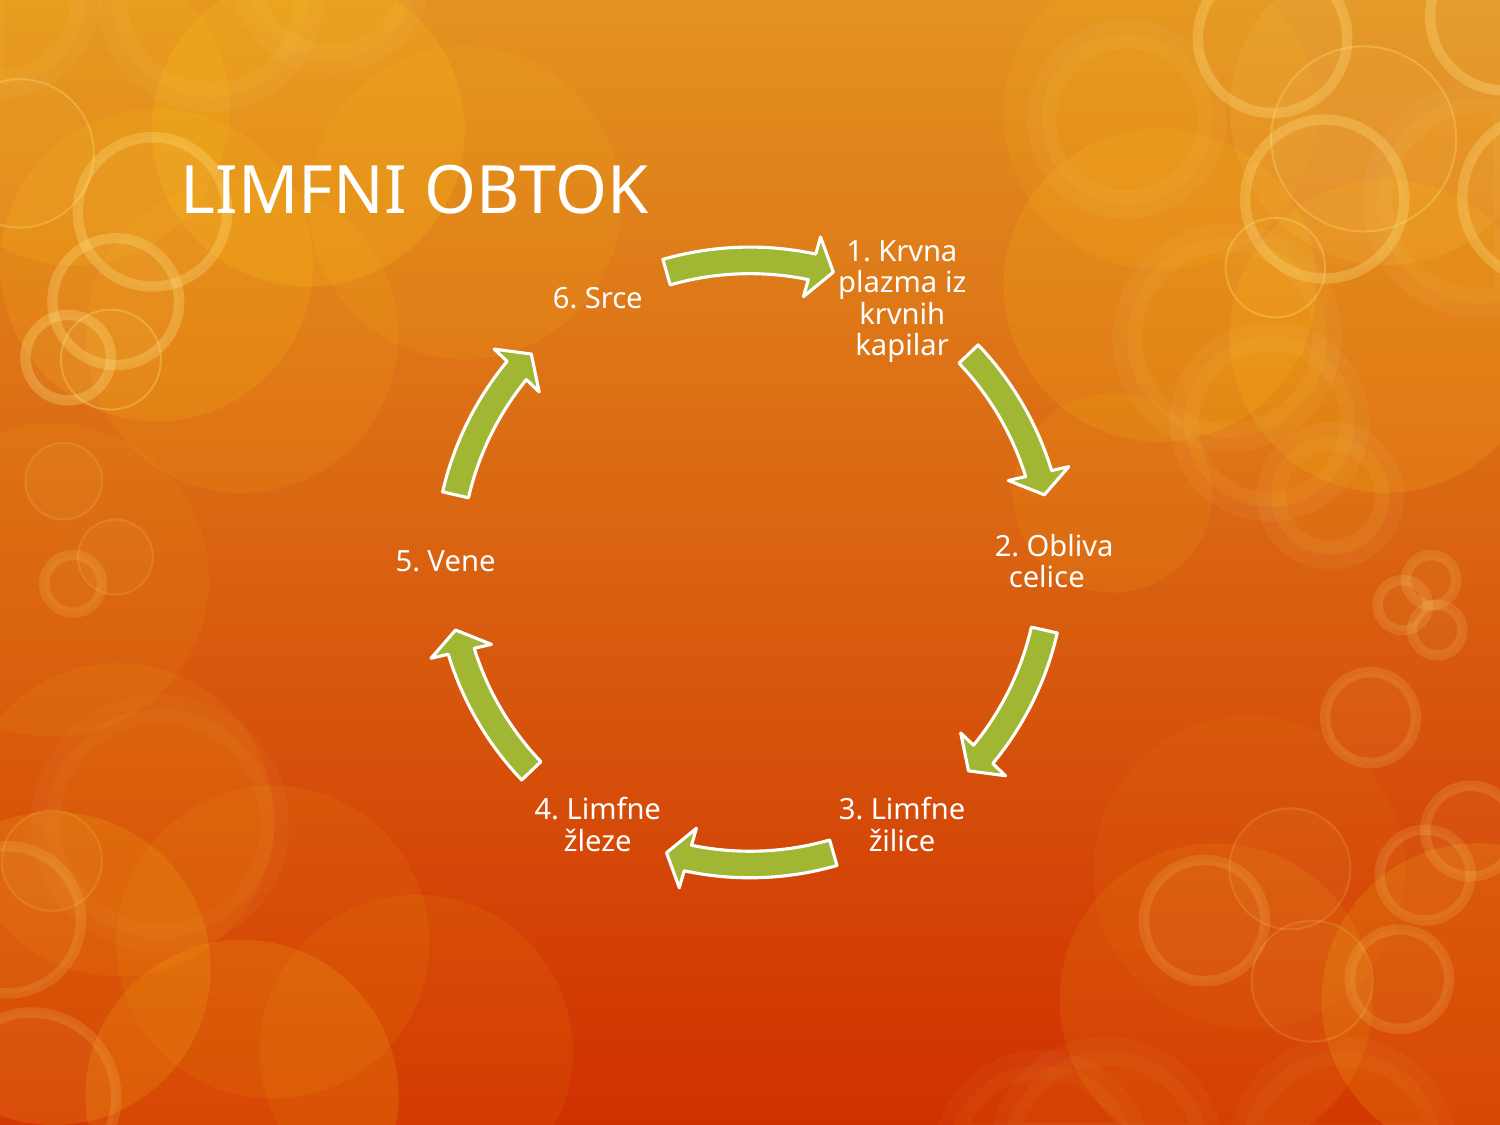

# LIMFNI OBTOK
6. Srce
1. Krvna plazma iz krvnih kapilar
5. Vene
2. Obliva celice
4. Limfne žleze
3. Limfne žilice